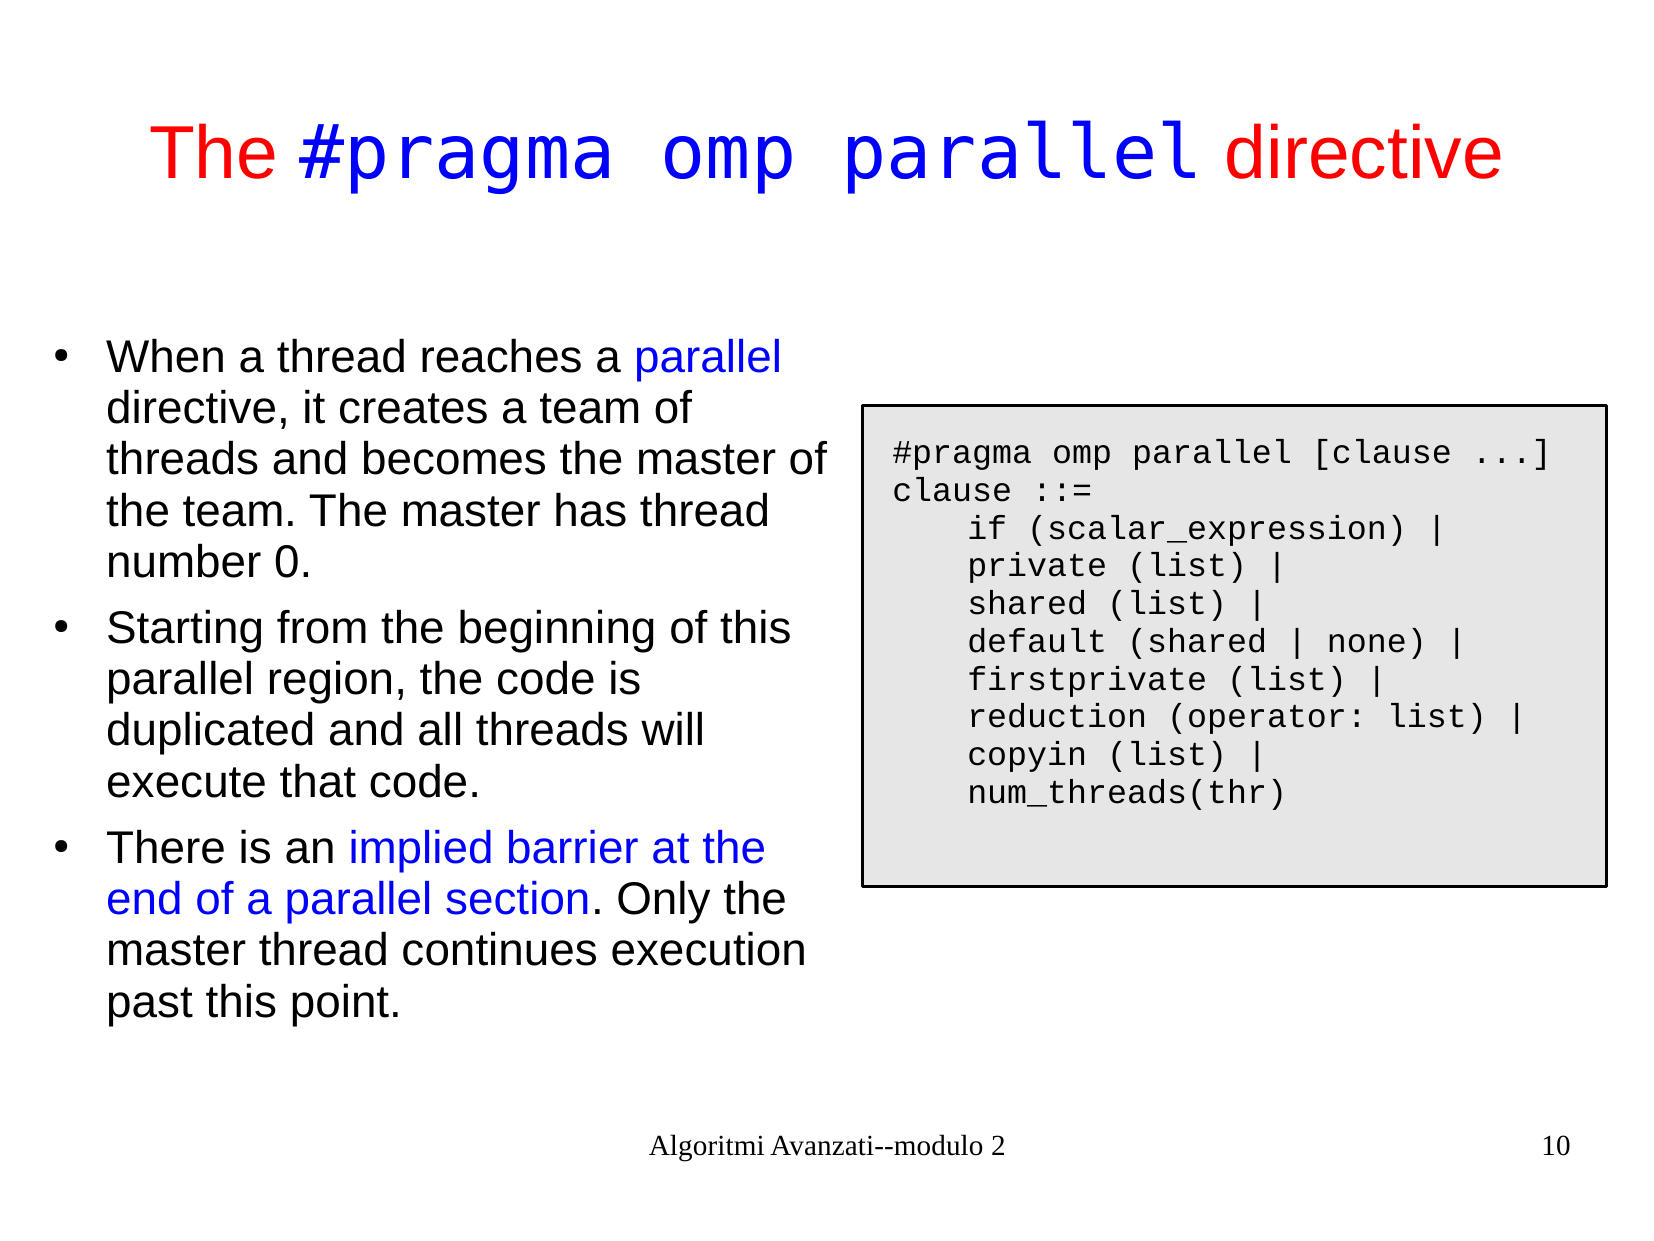

# The #pragma omp parallel directive
When a thread reaches a parallel directive, it creates a team of threads and becomes the master of the team. The master has thread number 0.
Starting from the beginning of this parallel region, the code is duplicated and all threads will execute that code.
There is an implied barrier at the end of a parallel section. Only the master thread continues execution past this point.
#pragma omp parallel [clause ...]
clause ::=
	if (scalar_expression) |
	private (list) |
	shared (list) |
	default (shared | none) |
	firstprivate (list) |
	reduction (operator: list) |
	copyin (list) |
	num_threads(thr)
Algoritmi Avanzati--modulo 2
10